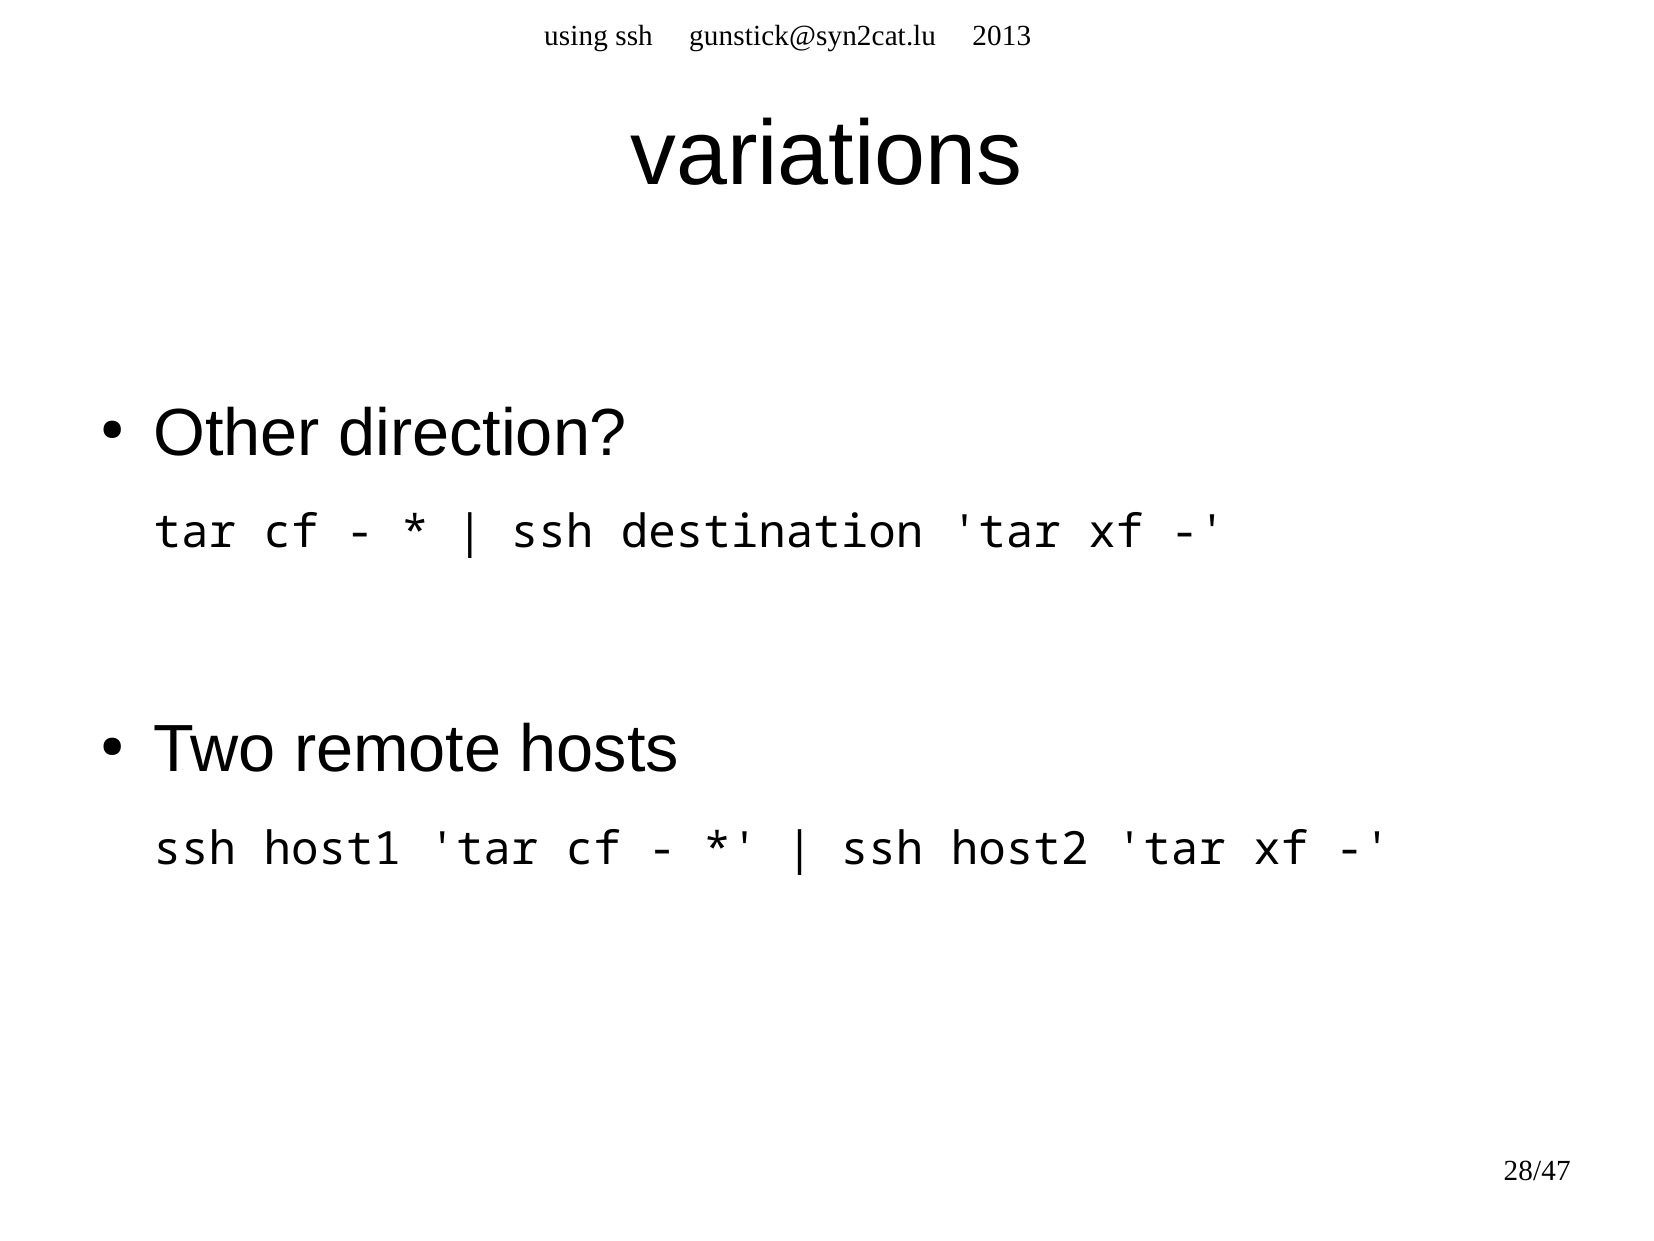

using ssh gunstick@syn2cat.lu 2013
# variations
Other direction?
tar cf - * | ssh destination 'tar xf -'
Two remote hosts
ssh host1 'tar cf - *' | ssh host2 'tar xf -'
28